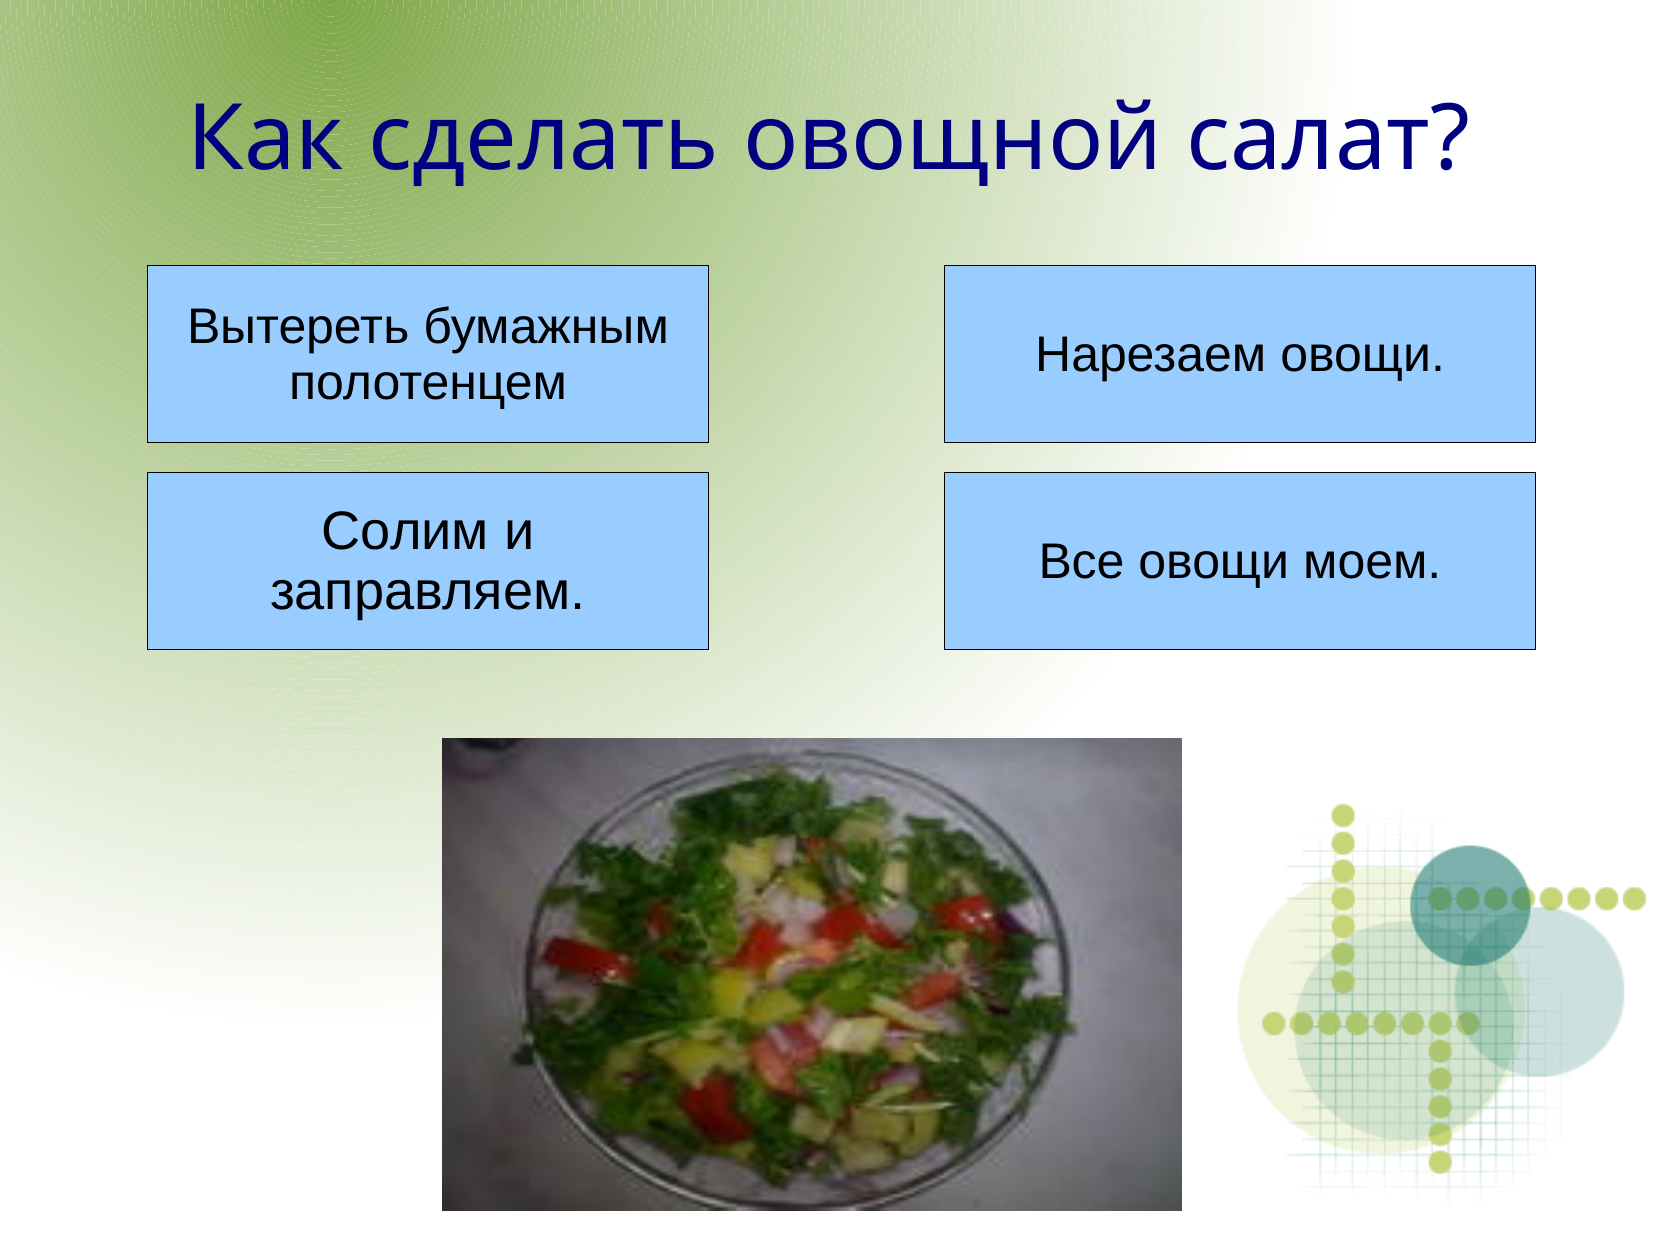

# Как сделать овощной салат?
Вытереть бумажным
полотенцем
Нарезаем овощи.
Солим и заправляем.
Все овощи моем.